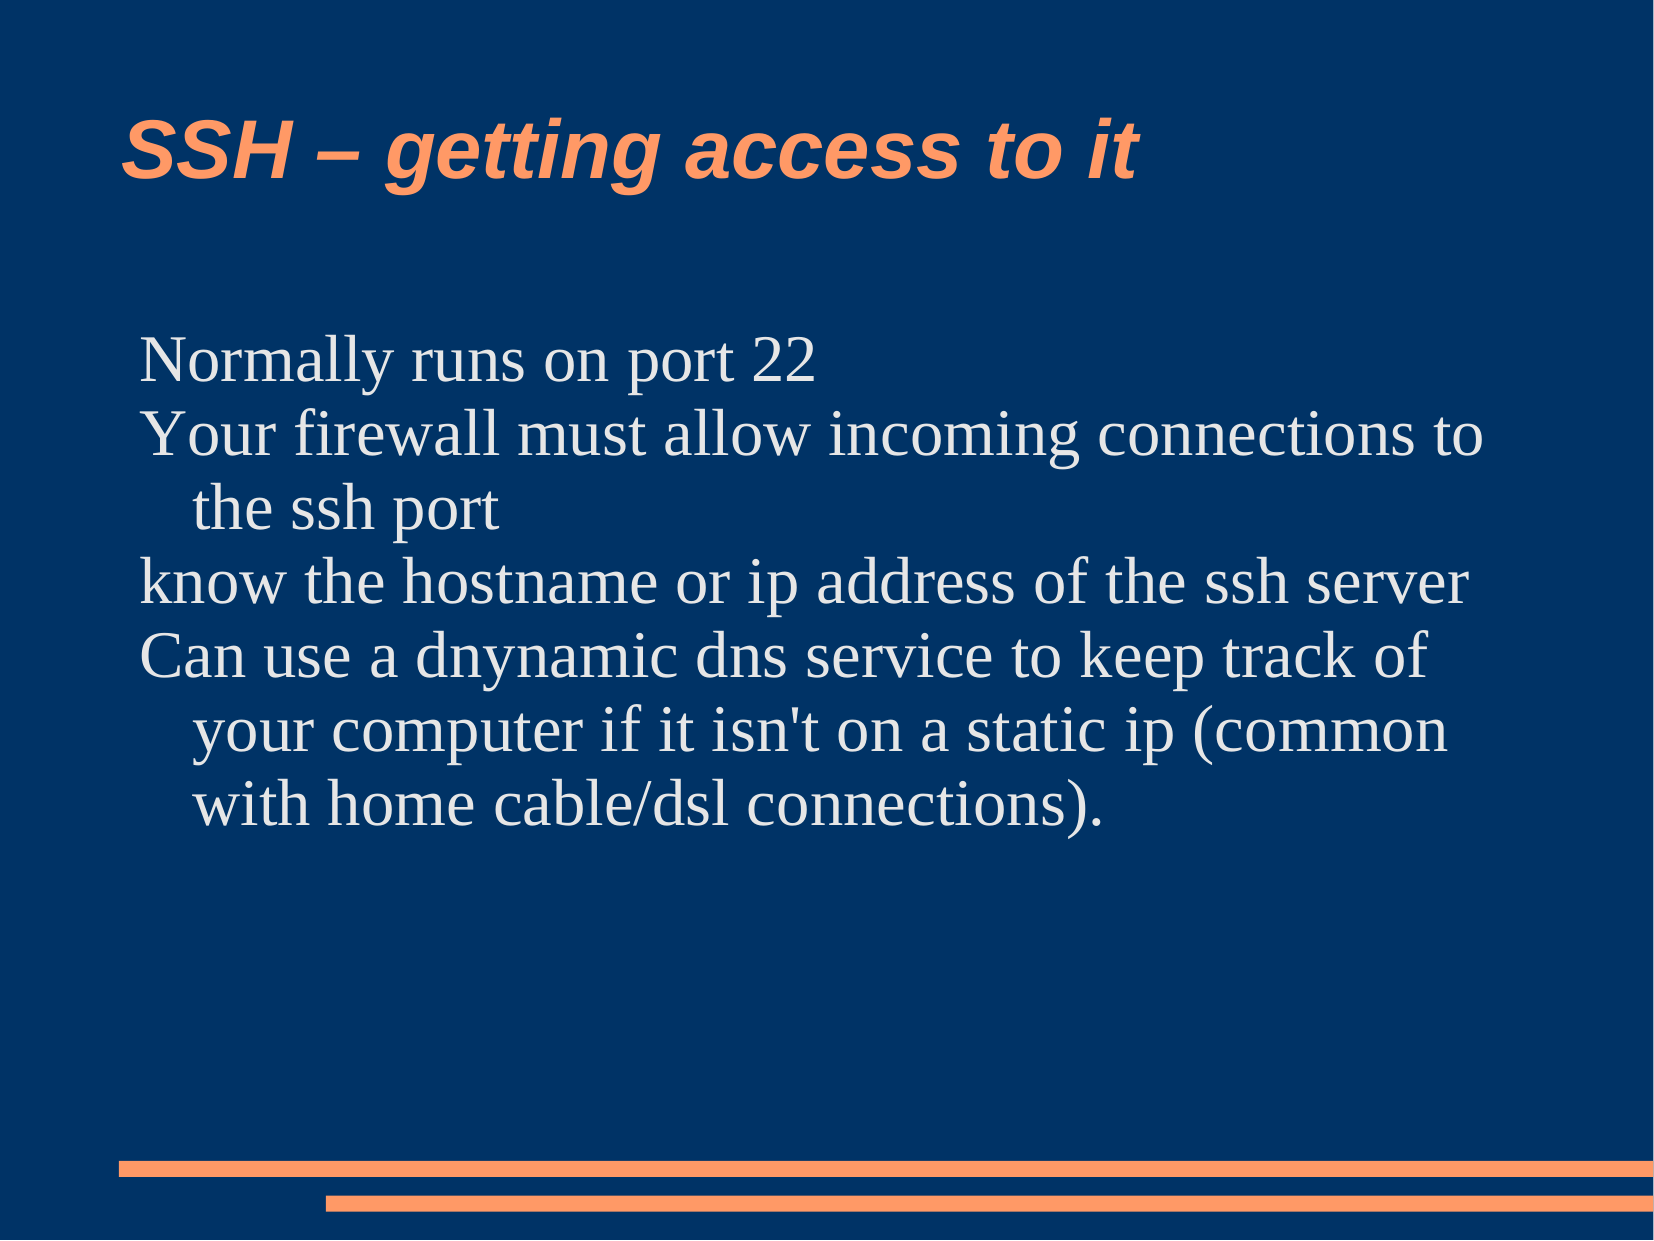

# SSH – getting access to it
Normally runs on port 22
Your firewall must allow incoming connections to the ssh port
know the hostname or ip address of the ssh server
Can use a dnynamic dns service to keep track of your computer if it isn't on a static ip (common with home cable/dsl connections).